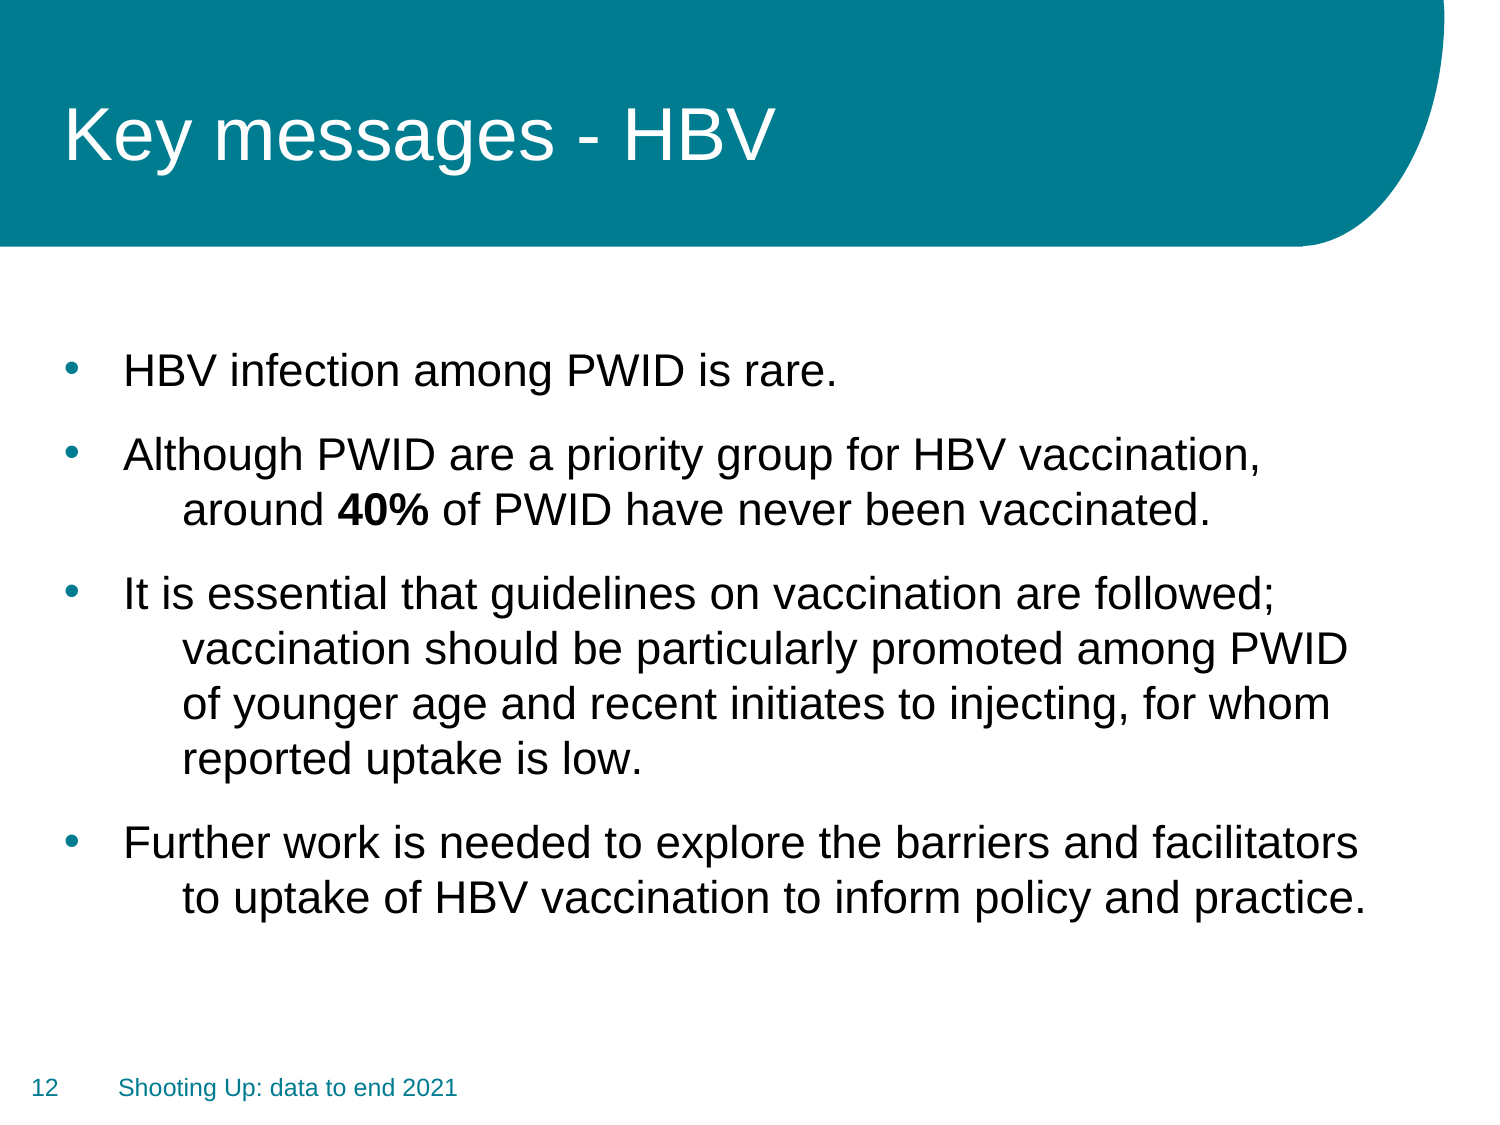

# Key messages - HBV
HBV infection among PWID is rare.
Although PWID are a priority group for HBV vaccination, around 40% of PWID have never been vaccinated.
It is essential that guidelines on vaccination are followed; vaccination should be particularly promoted among PWID of younger age and recent initiates to injecting, for whom reported uptake is low.
Further work is needed to explore the barriers and facilitators to uptake of HBV vaccination to inform policy and practice.
7
Shooting Up: data to end 2021